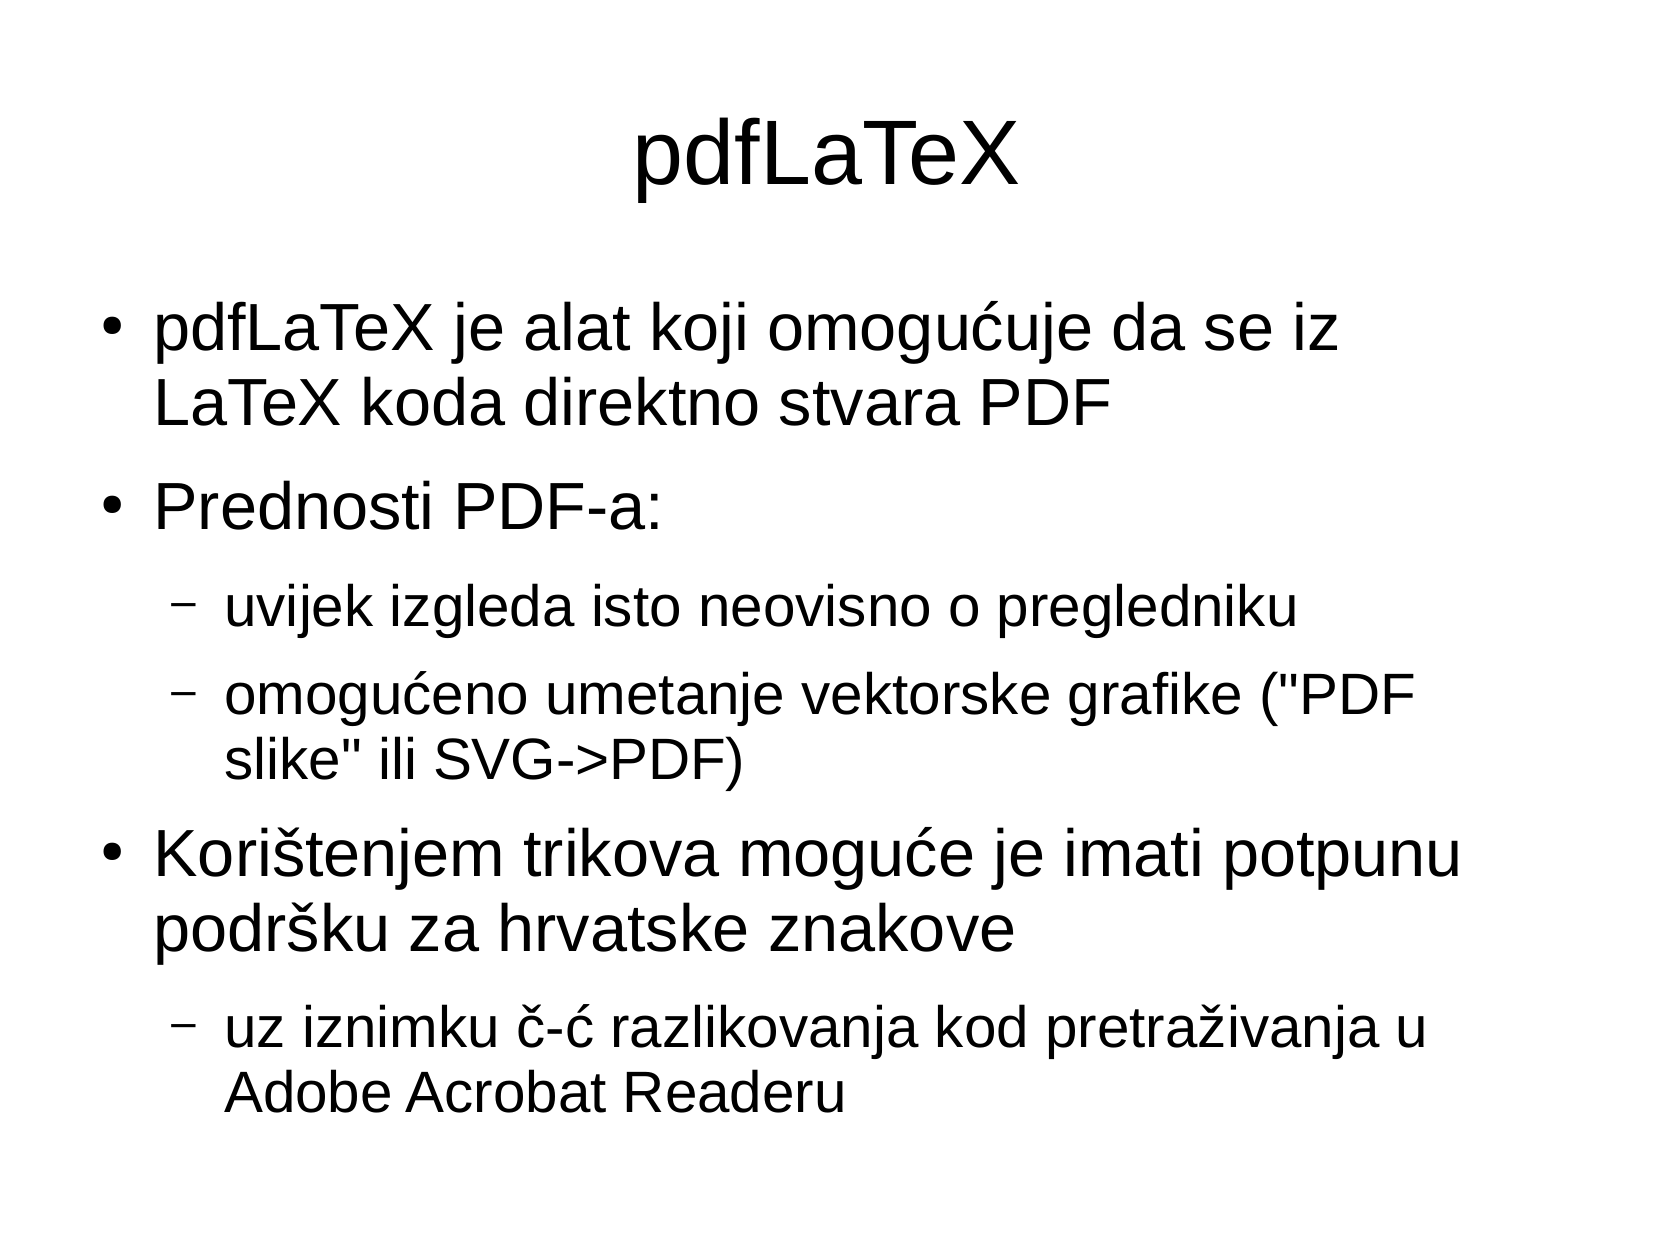

# pdfLaTeX
pdfLaTeX je alat koji omogućuje da se iz LaTeX koda direktno stvara PDF
Prednosti PDF-a:
uvijek izgleda isto neovisno o pregledniku
omogućeno umetanje vektorske grafike ("PDF slike" ili SVG->PDF)
Korištenjem trikova moguće je imati potpunu podršku za hrvatske znakove
uz iznimku č-ć razlikovanja kod pretraživanja u Adobe Acrobat Readeru